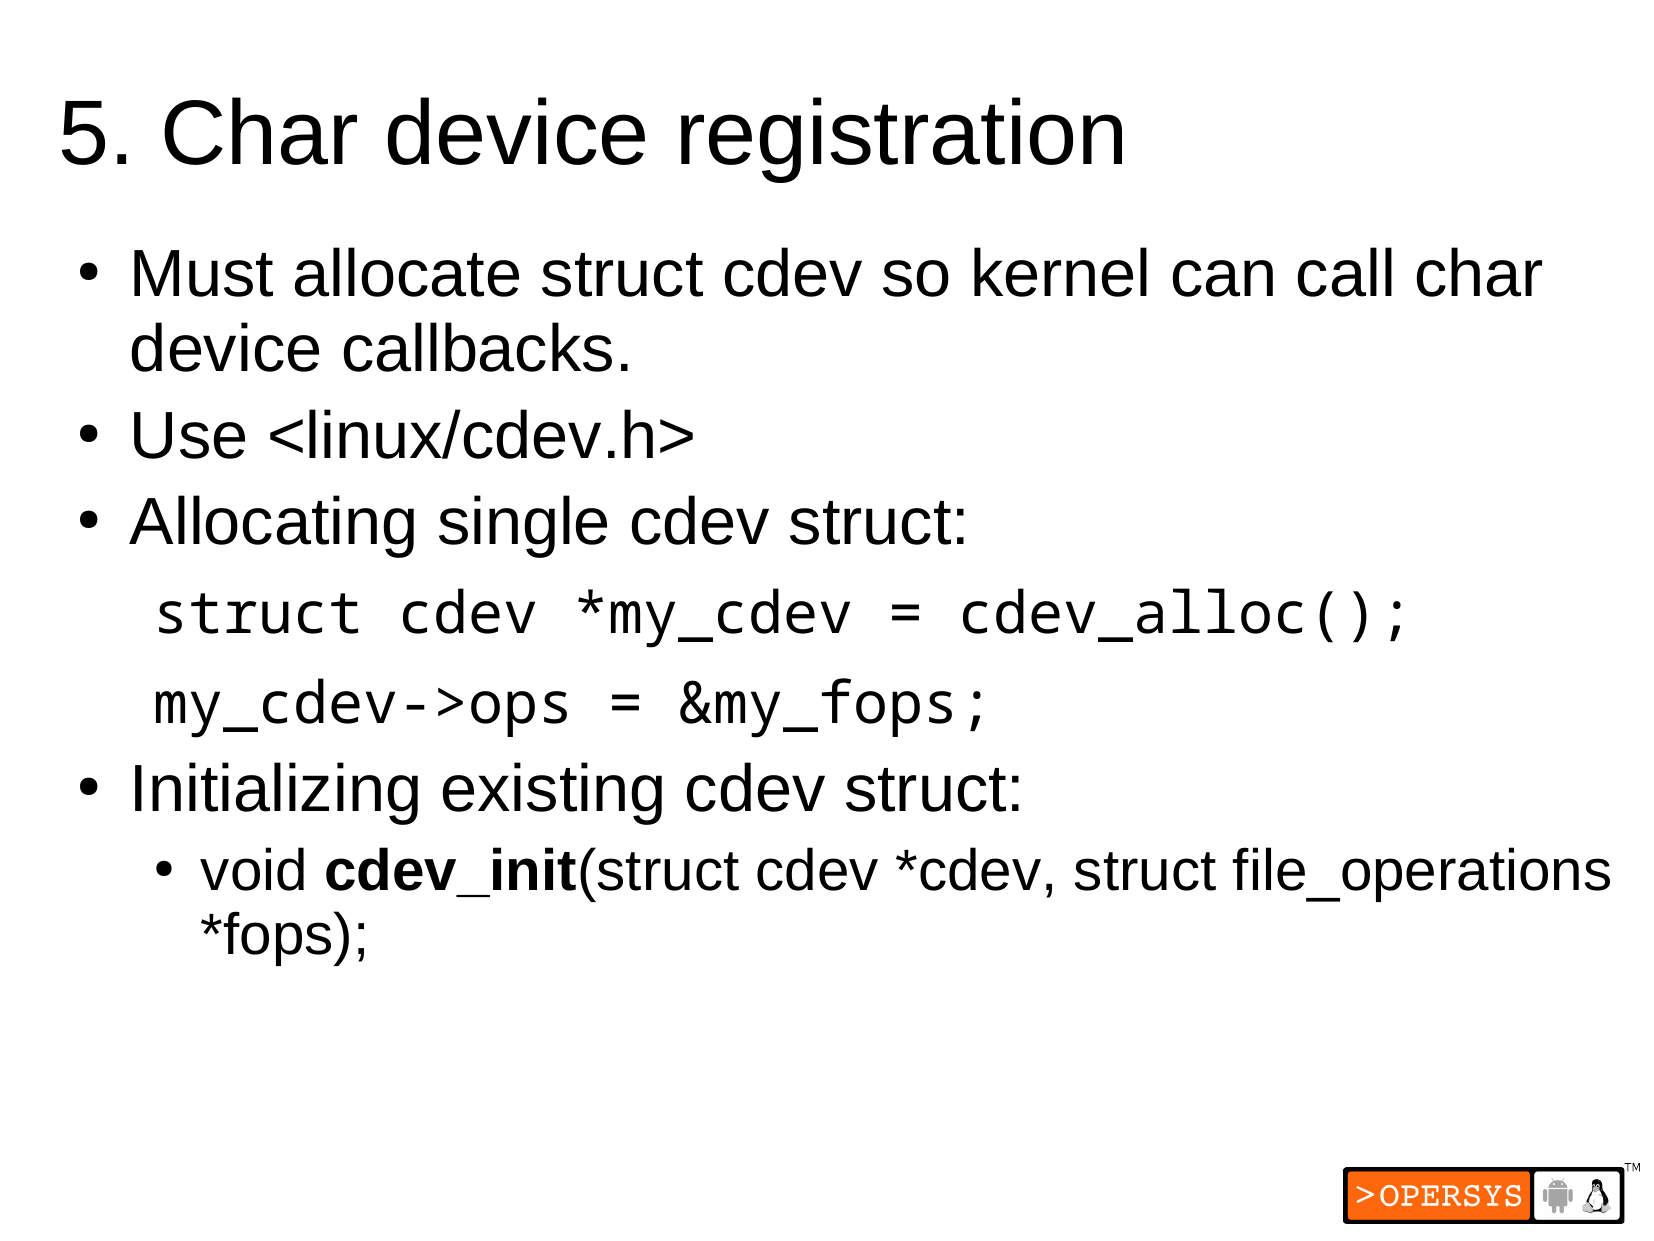

# 5. Char device registration
Must allocate struct cdev so kernel can call char device callbacks.
Use <linux/cdev.h>
Allocating single cdev struct:
struct cdev *my_cdev = cdev_alloc();
my_cdev->ops = &my_fops;
Initializing existing cdev struct:
void cdev_init(struct cdev *cdev, struct file_operations *fops);